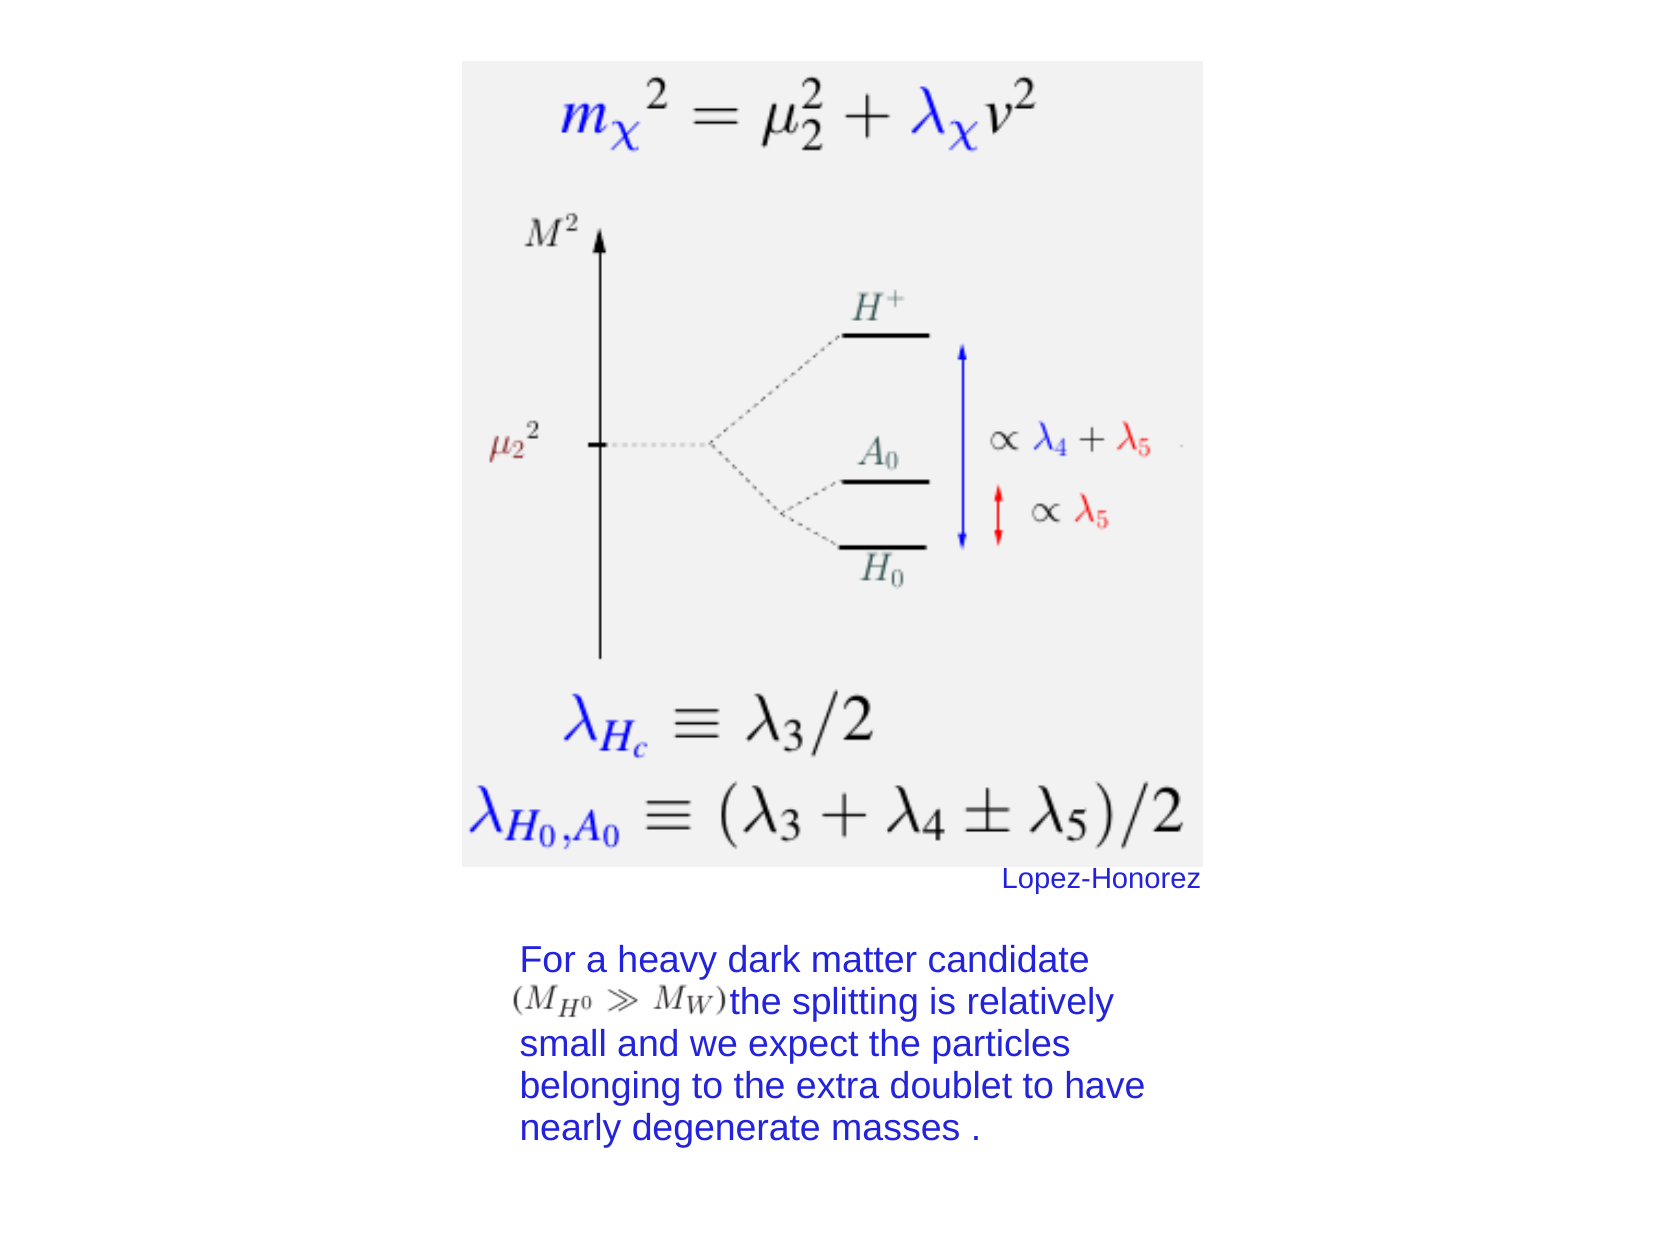

Lopez-Honorez
For a heavy dark matter candidate
 the splitting is relatively small and we expect the particles belonging to the extra doublet to have nearly degenerate masses .